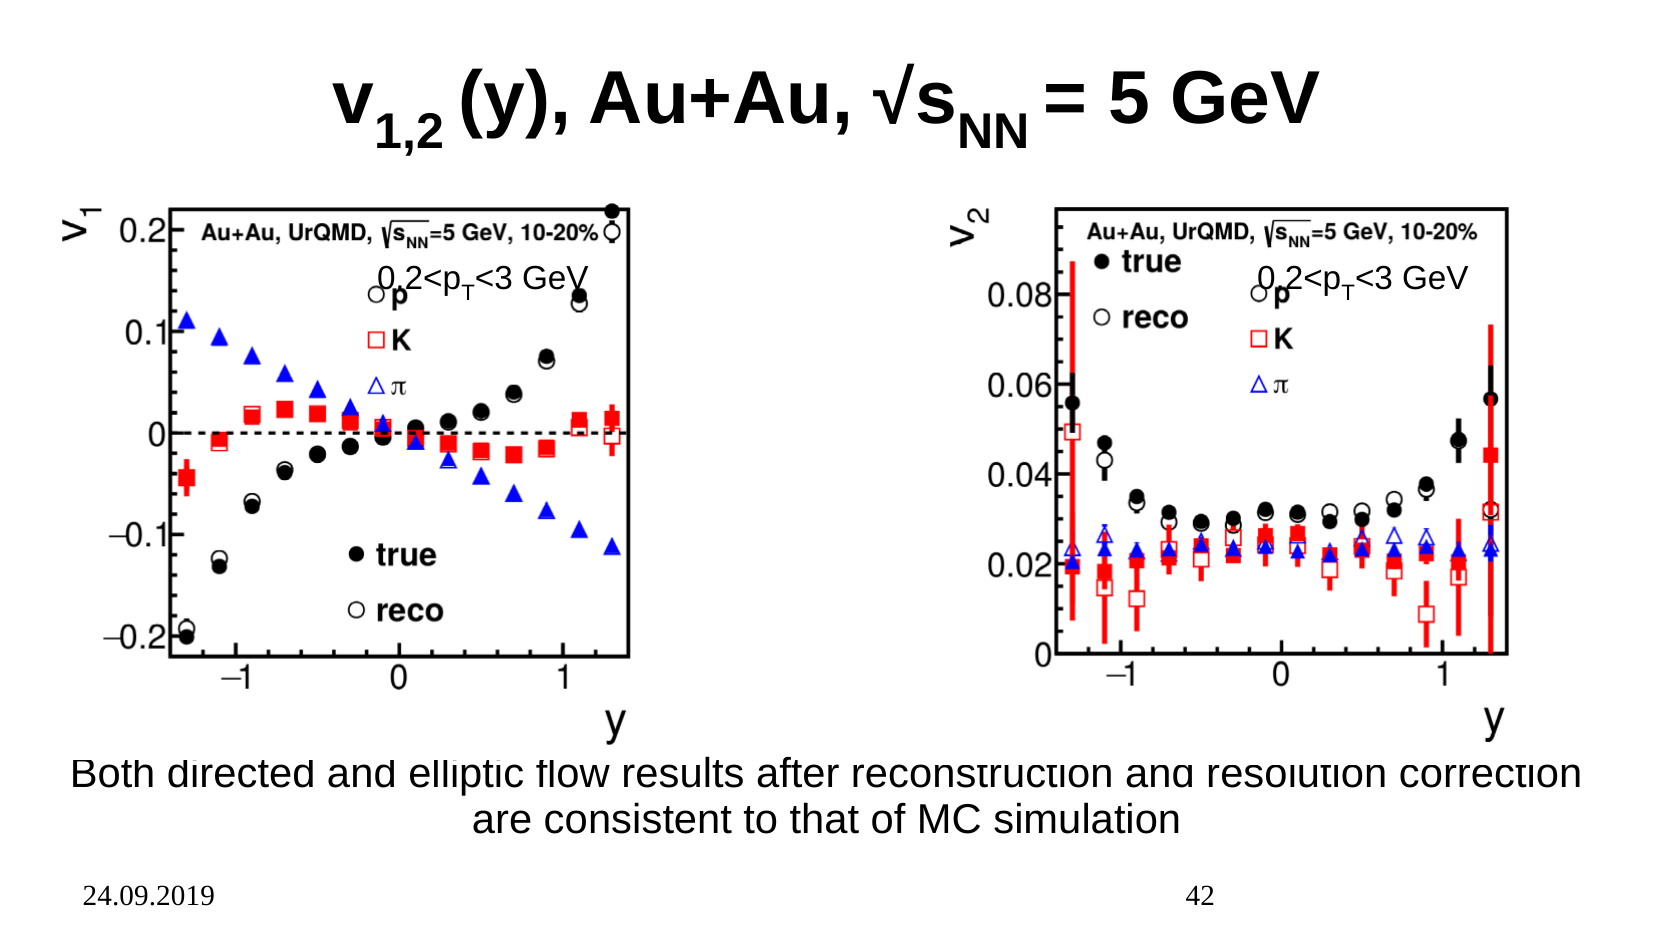

# v1,2 (y), Au+Au, √sNN = 5 GeV
0.2<pT<3 GeV
0.2<pT<3 GeV
Both directed and elliptic flow results after reconstruction and resolution correction are consistent to that of MC simulation
24.09.2019